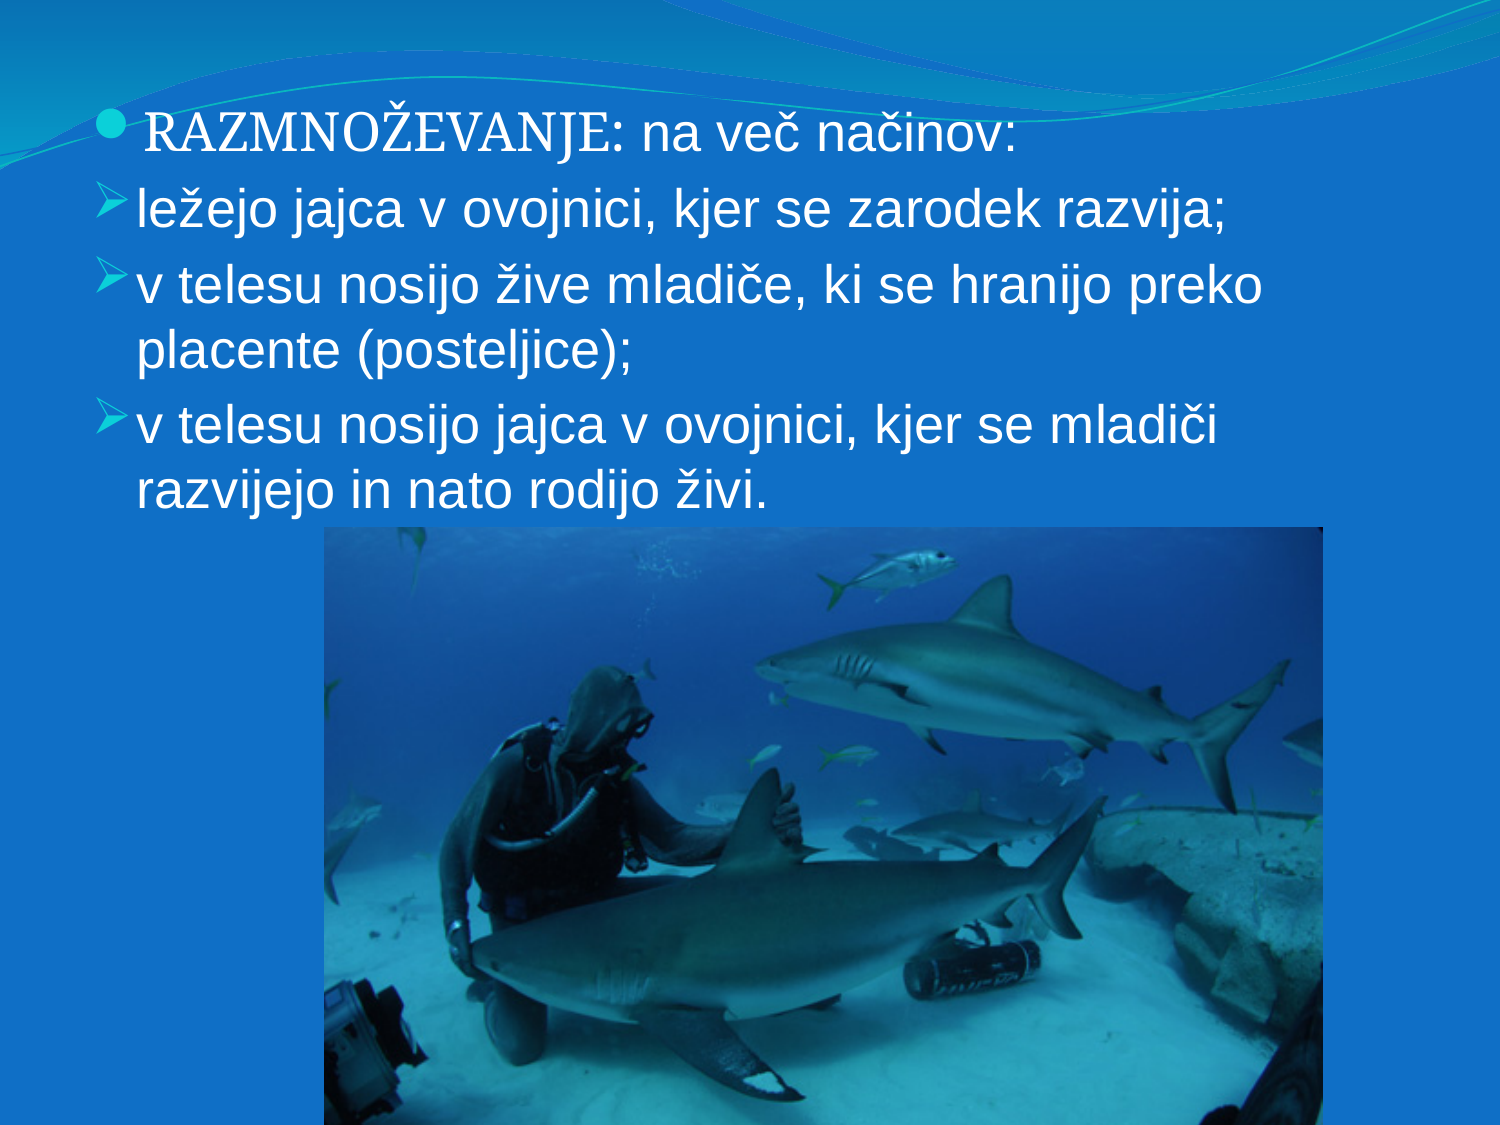

# RAZMNOŽEVANJE: na več načinov:
ležejo jajca v ovojnici, kjer se zarodek razvija;
v telesu nosijo žive mladiče, ki se hranijo preko placente (posteljice);
v telesu nosijo jajca v ovojnici, kjer se mladiči razvijejo in nato rodijo živi.